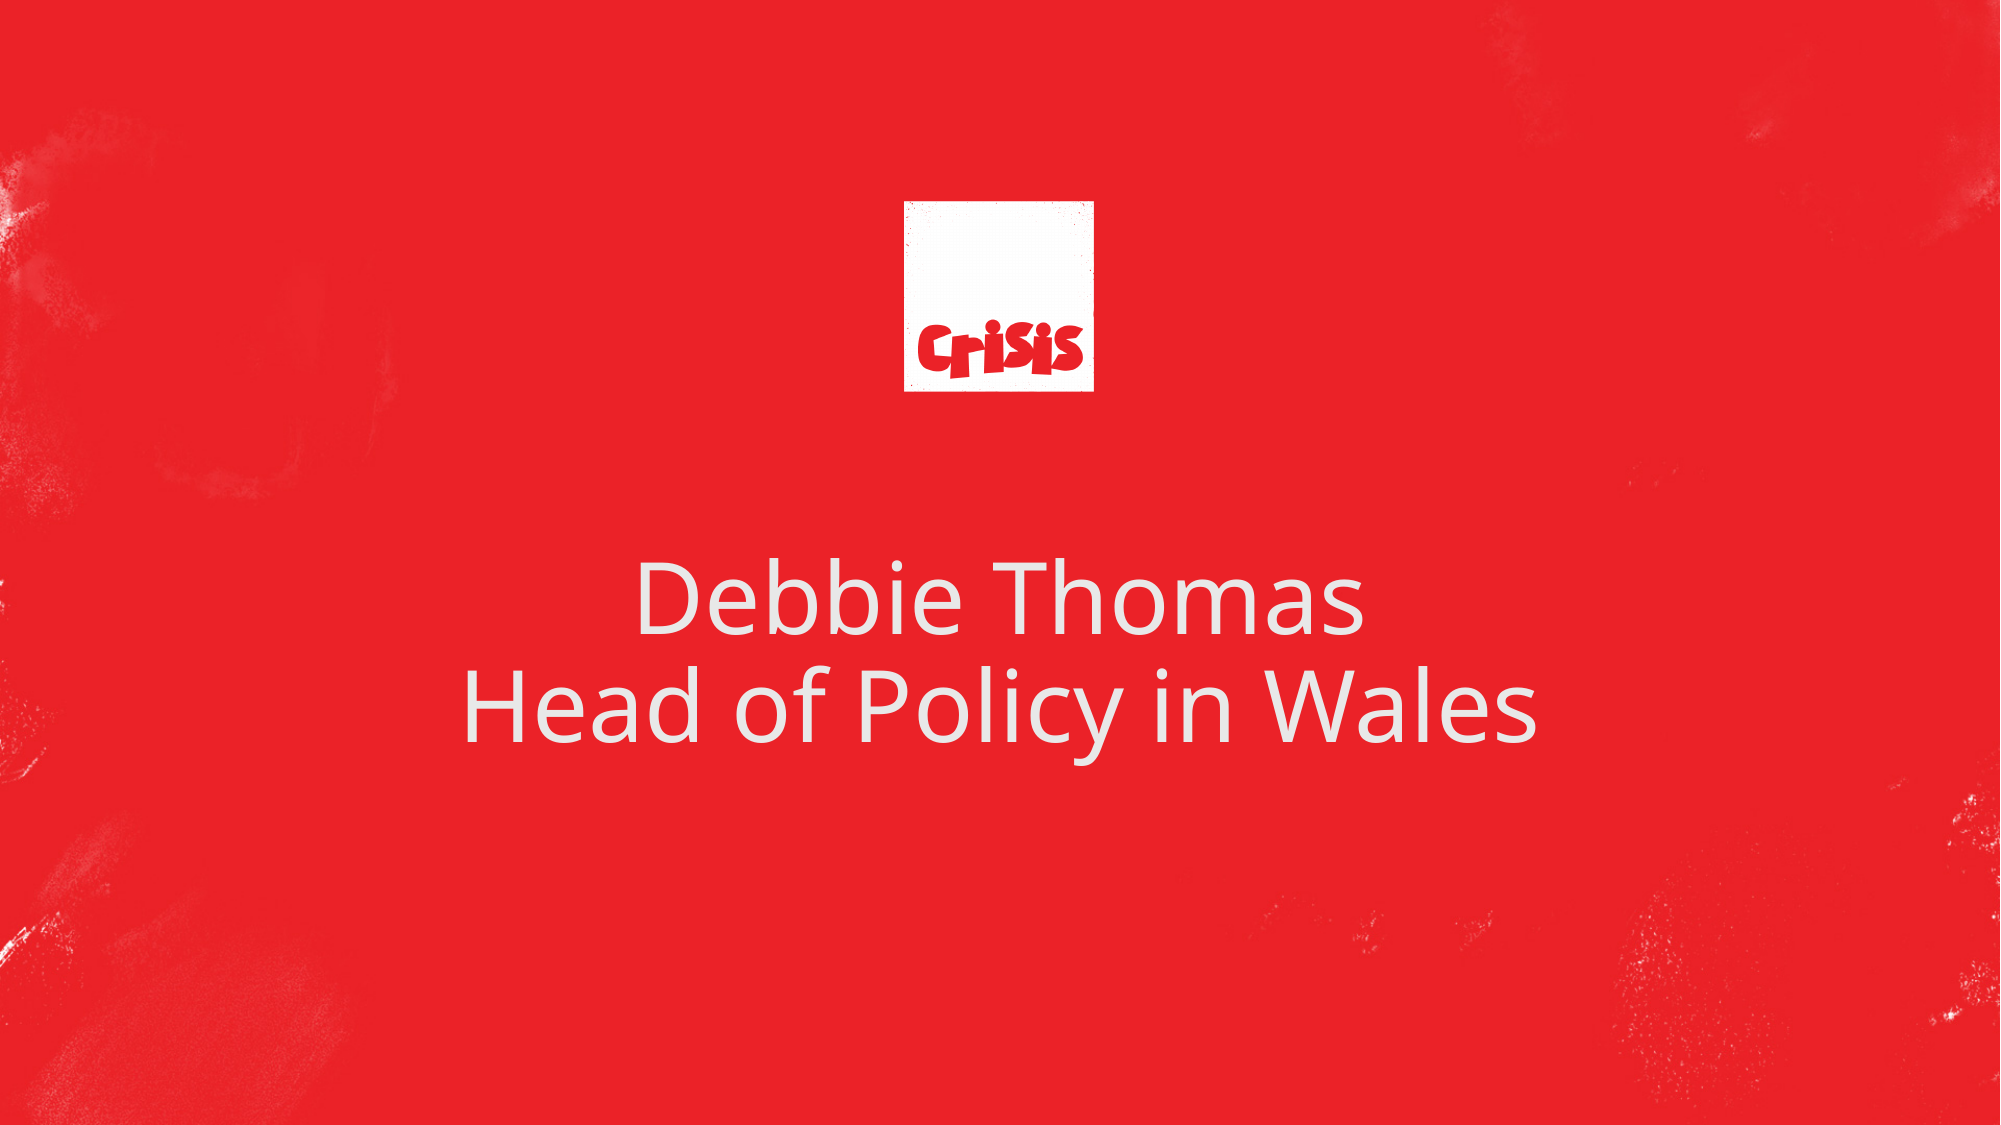

# Debbie Thomas Head of Policy in Wales